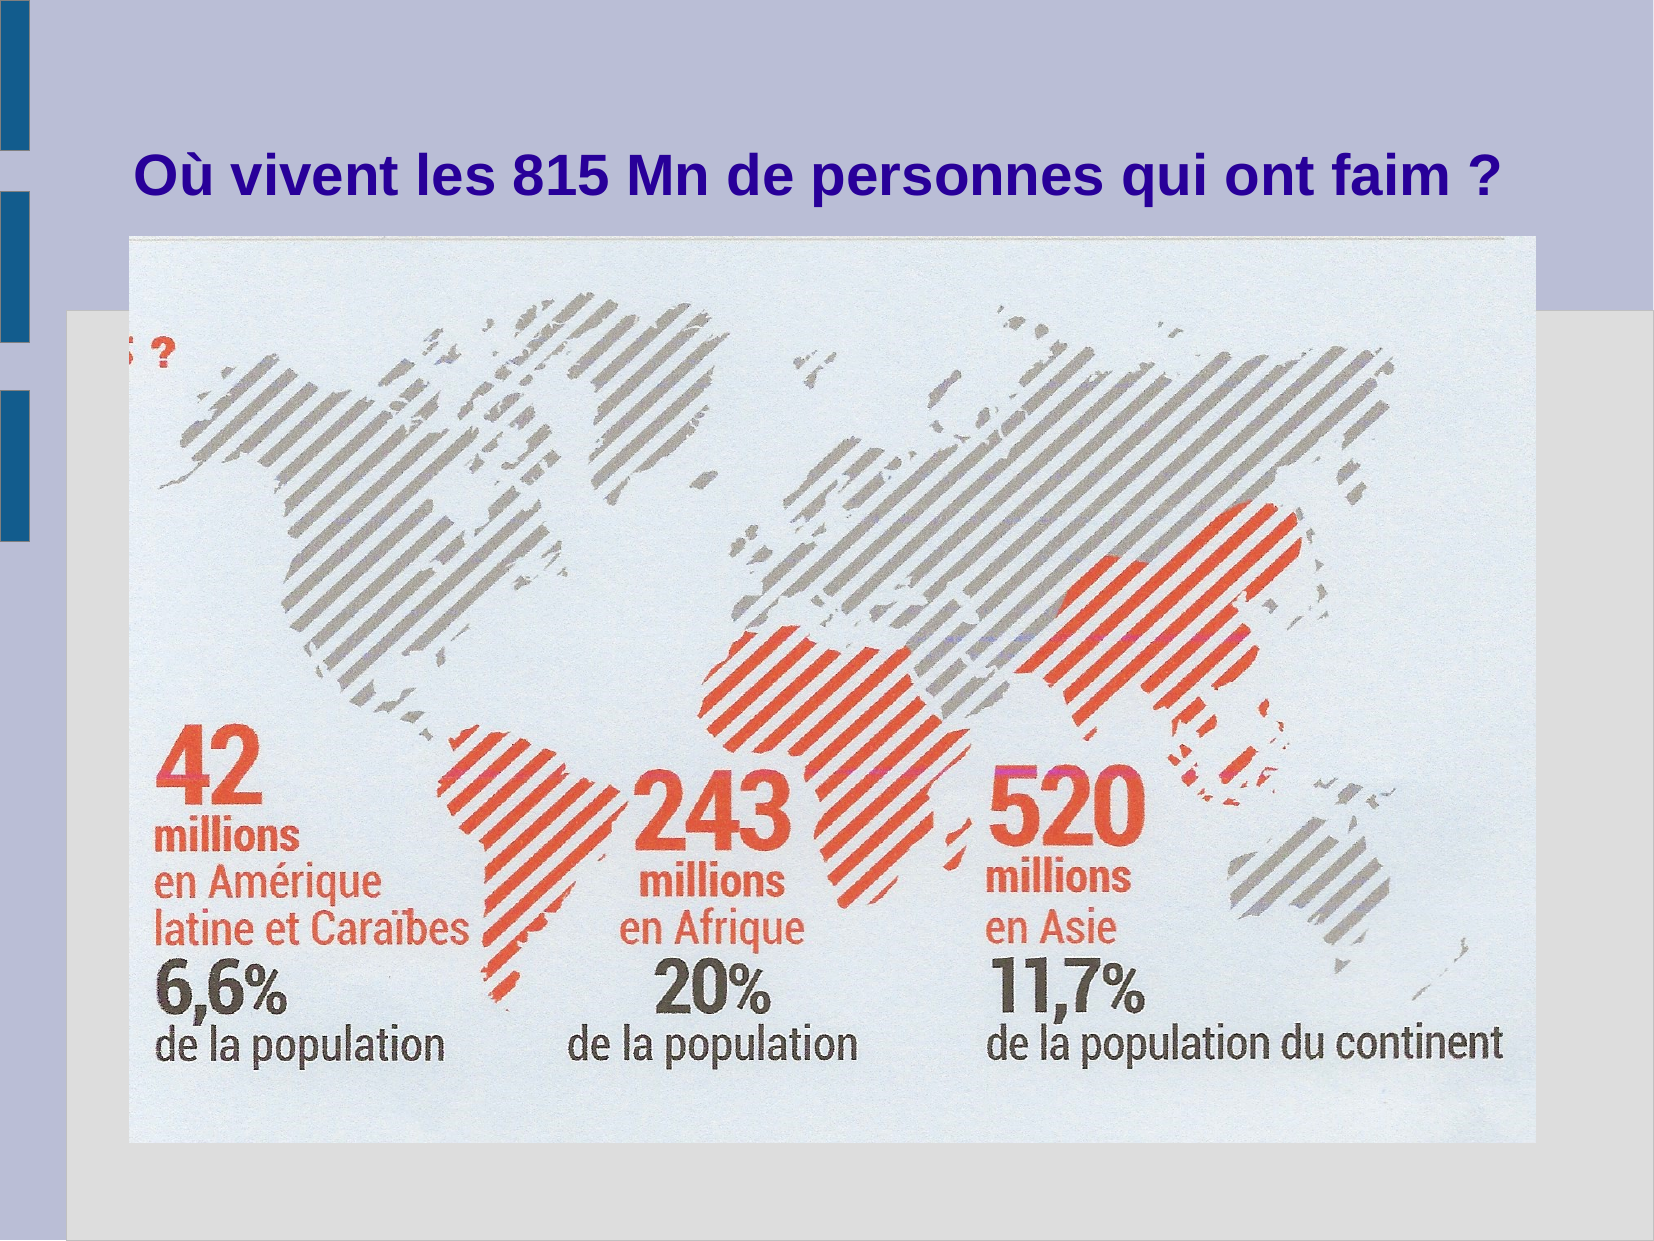

# Où vivent les 815 Mn de personnes qui ont faim ?